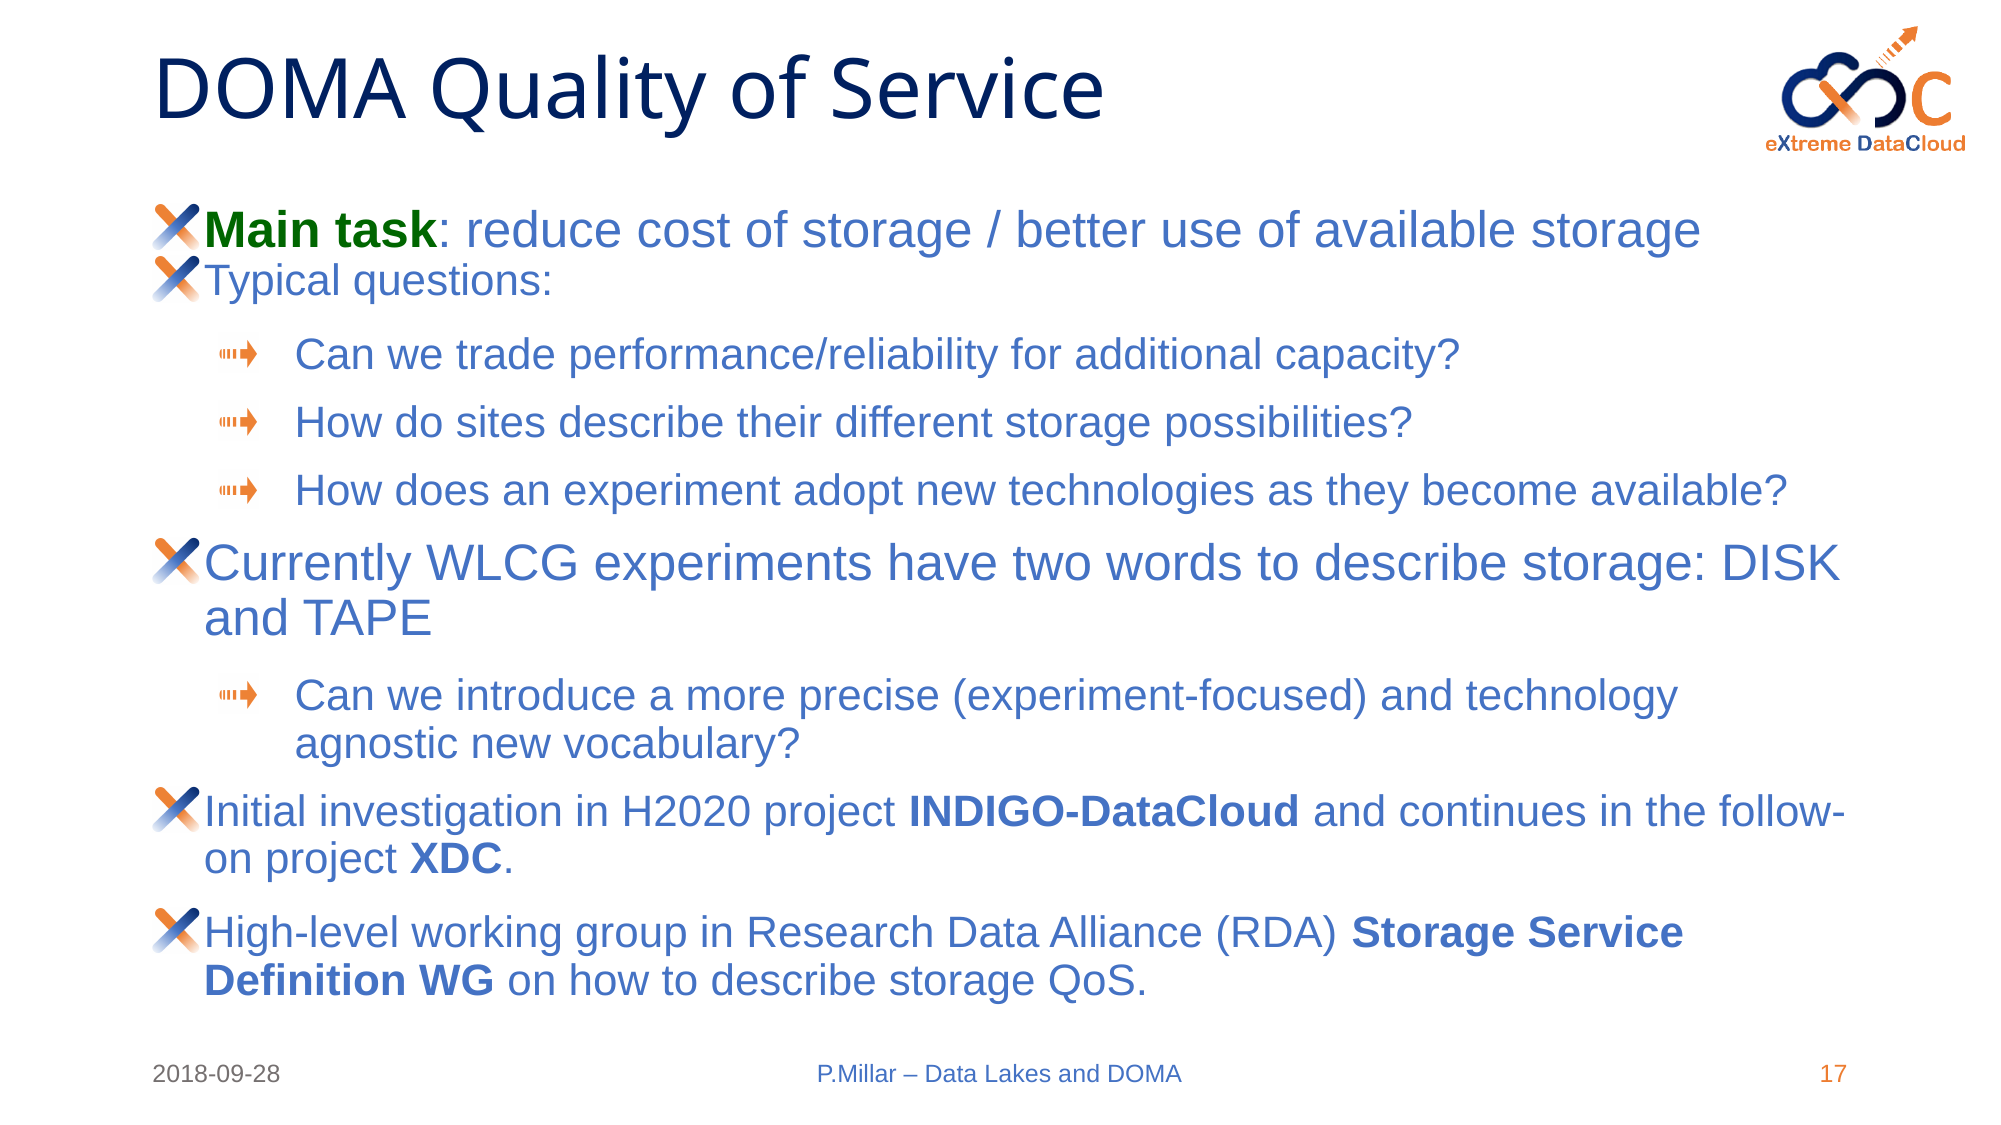

# DOMA Quality of Service
Main task: reduce cost of storage / better use of available storage
Typical questions:
Can we trade performance/reliability for additional capacity?
How do sites describe their different storage possibilities?
How does an experiment adopt new technologies as they become available?
Currently WLCG experiments have two words to describe storage: DISK and TAPE
Can we introduce a more precise (experiment-focused) and technology agnostic new vocabulary?
Initial investigation in H2020 project INDIGO-DataCloud and continues in the follow-on project XDC.
High-level working group in Research Data Alliance (RDA) Storage Service Definition WG on how to describe storage QoS.
2018-09-28
P.Millar – Data Lakes and DOMA